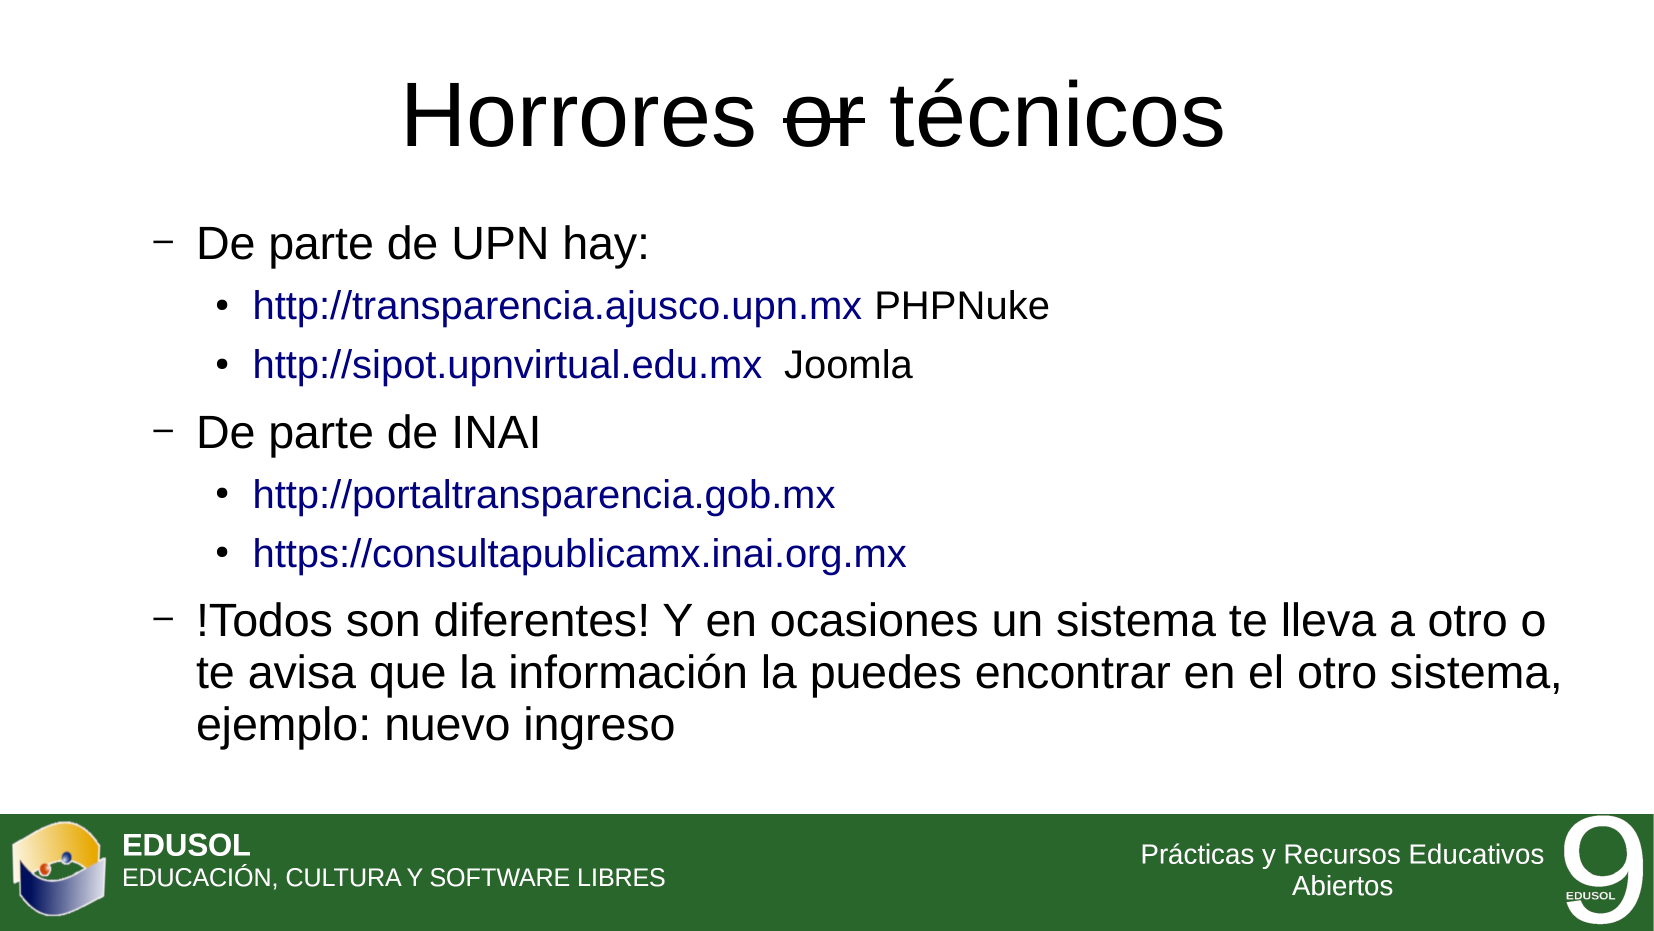

# Horrores or técnicos
De parte de UPN hay:
http://transparencia.ajusco.upn.mx PHPNuke
http://sipot.upnvirtual.edu.mx	Joomla
De parte de INAI
http://portaltransparencia.gob.mx
https://consultapublicamx.inai.org.mx
!Todos son diferentes! Y en ocasiones un sistema te lleva a otro o te avisa que la información la puedes encontrar en el otro sistema, ejemplo: nuevo ingreso